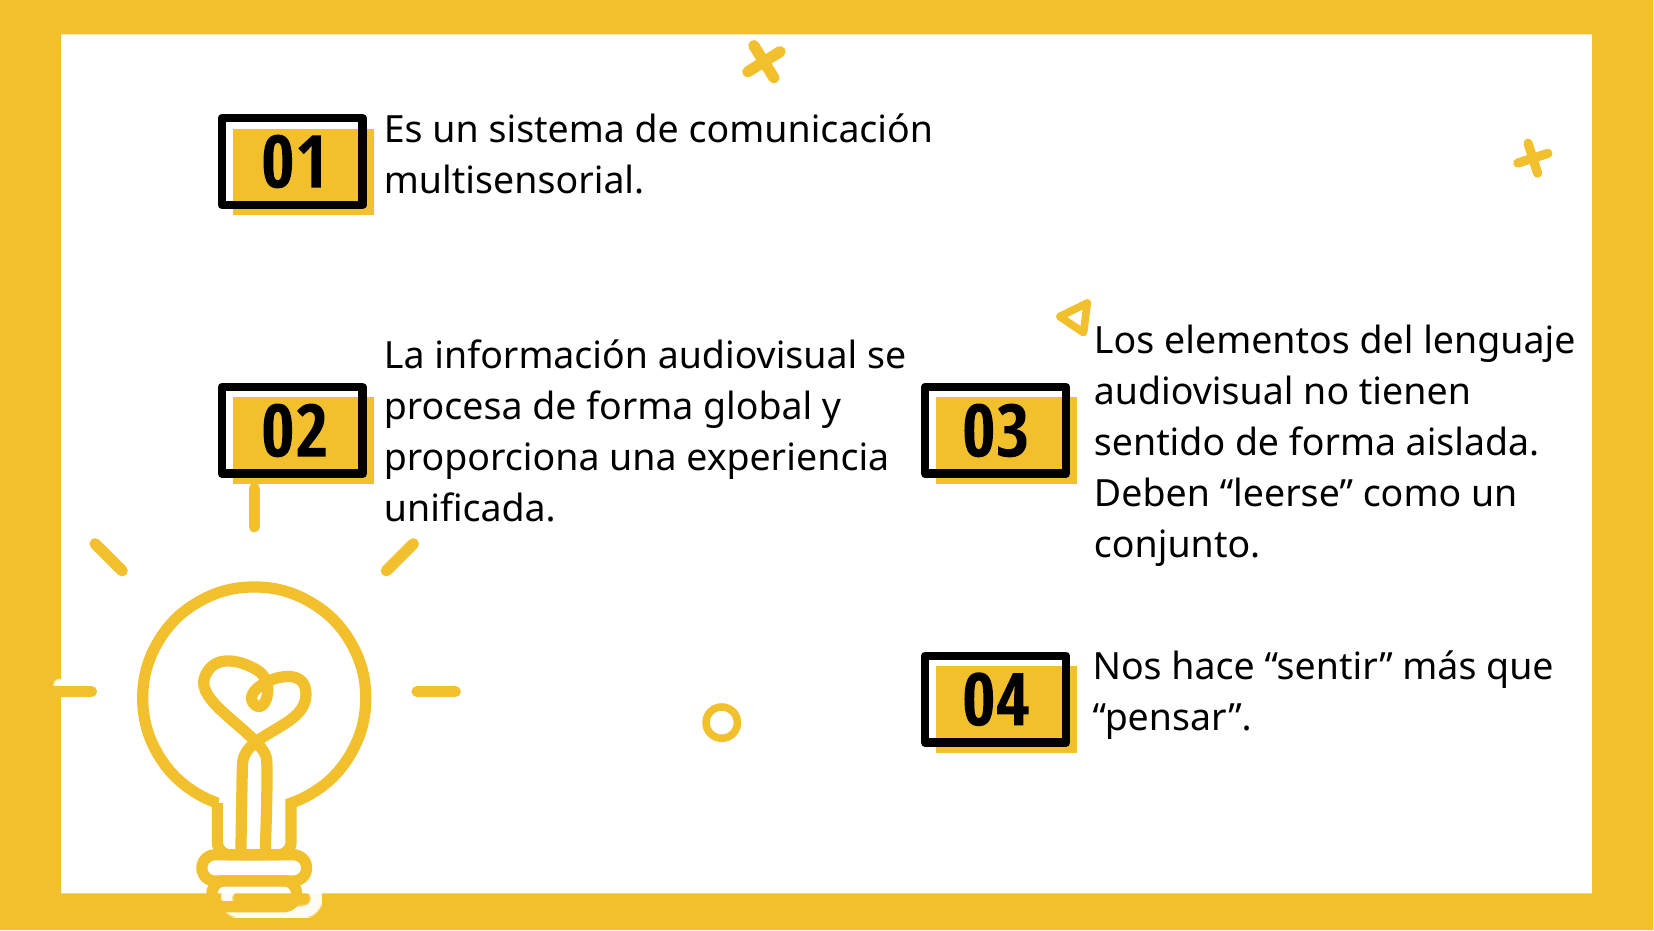

# Es un sistema de comunicación multisensorial.
La información audiovisual se procesa de forma global y proporciona una experiencia unificada.
Los elementos del lenguaje audiovisual no tienen sentido de forma aislada. Deben “leerse” como un conjunto.
Nos hace “sentir” más que “pensar”.